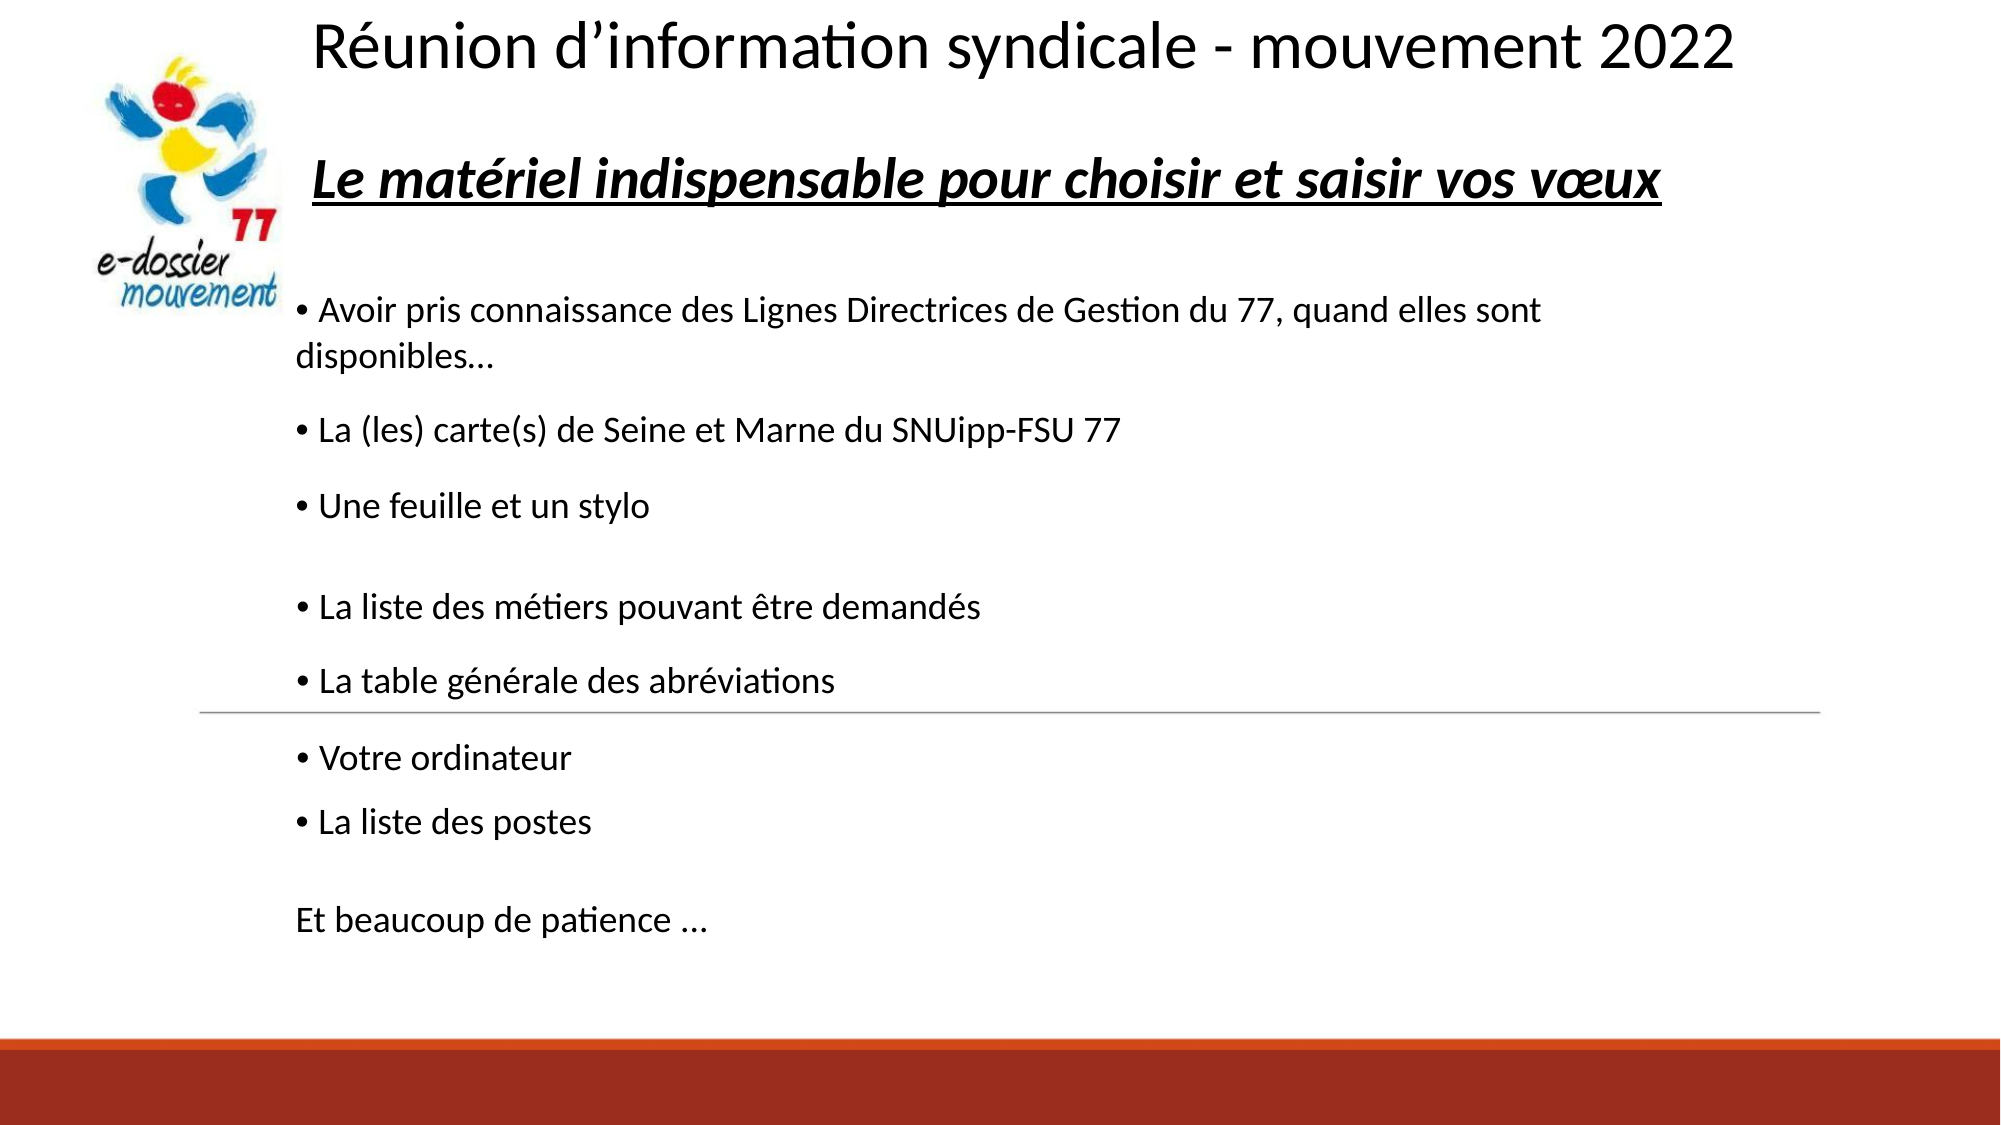

Réunion d’information syndicale - mouvement 2022
Le matériel indispensable pour choisir et saisir vos vœux
• Avoir pris connaissance des Lignes Directrices de Gestion du 77, quand elles sont disponibles…
• La (les) carte(s) de Seine et Marne du SNUipp-FSU 77
• Une feuille et un stylo
• La liste des métiers pouvant être demandés
• La table générale des abréviations
• Votre ordinateur
• La liste des postes
Et beaucoup de patience ...